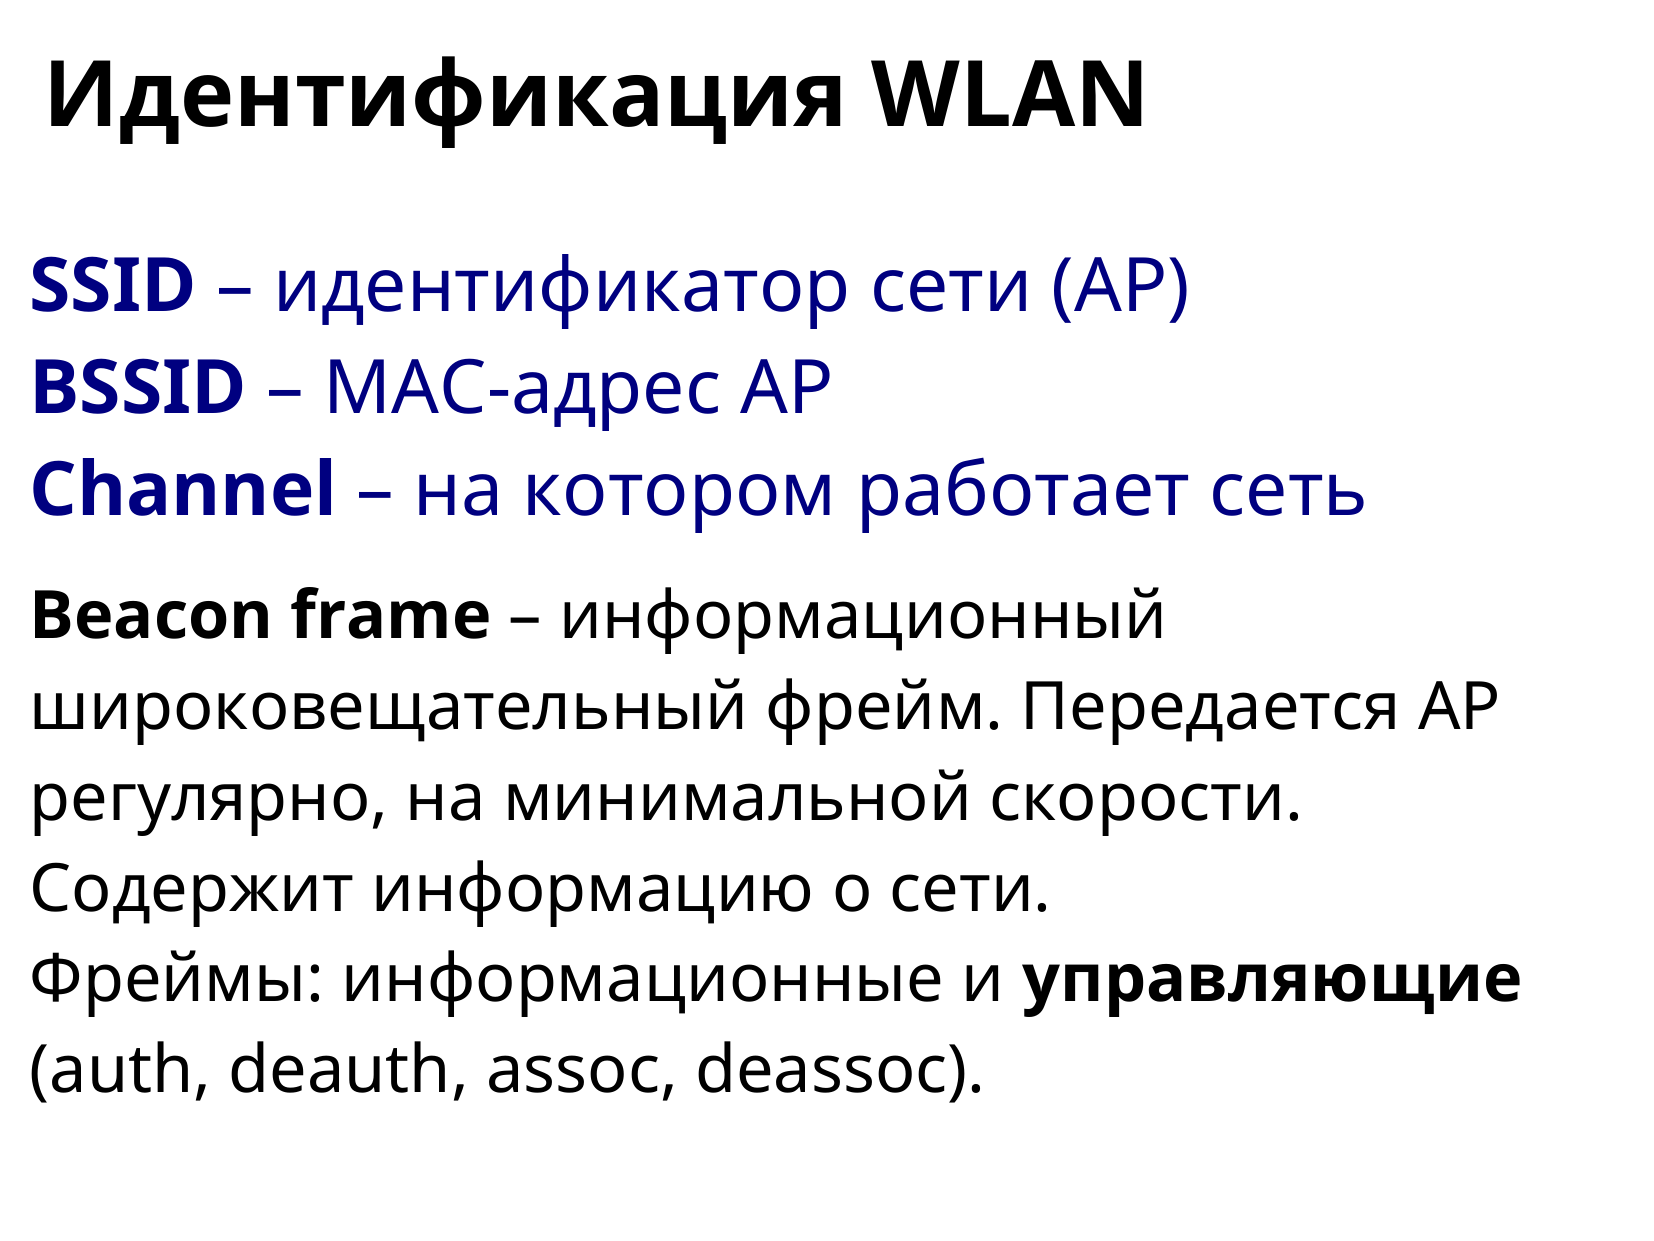

Идентификация WLAN
SSID – идентификатор сети (AP)
BSSID – MAC-адрес AP
Channel – на котором работает сеть
Beacon frame – информационный широковещательный фрейм. Передается AP регулярно, на минимальной скорости. Содержит информацию о сети.
Фреймы: информационные и управляющие (auth, deauth, assoc, deassoc).